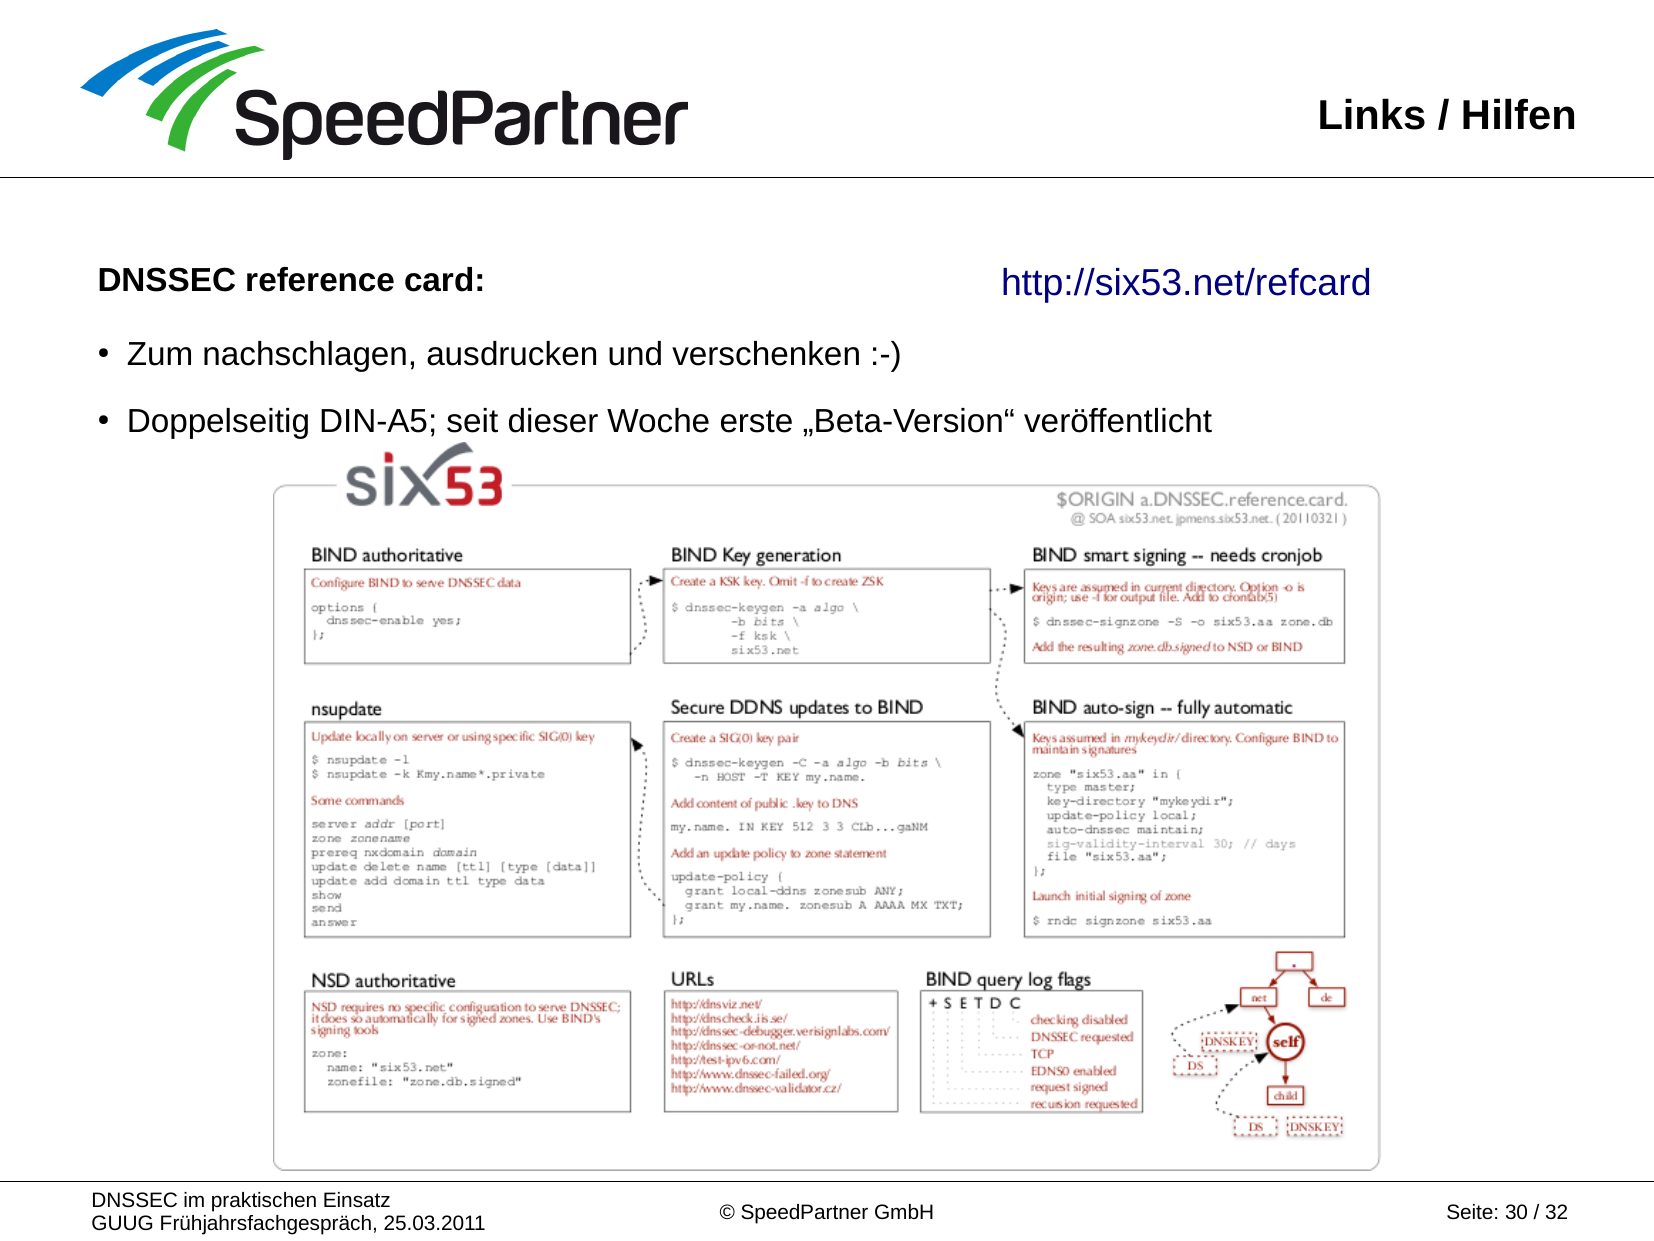

# Links / Hilfen
DNSSEC reference card:
Zum nachschlagen, ausdrucken und verschenken :-)
Doppelseitig DIN-A5; seit dieser Woche erste „Beta-Version“ veröffentlicht
http://six53.net/refcard